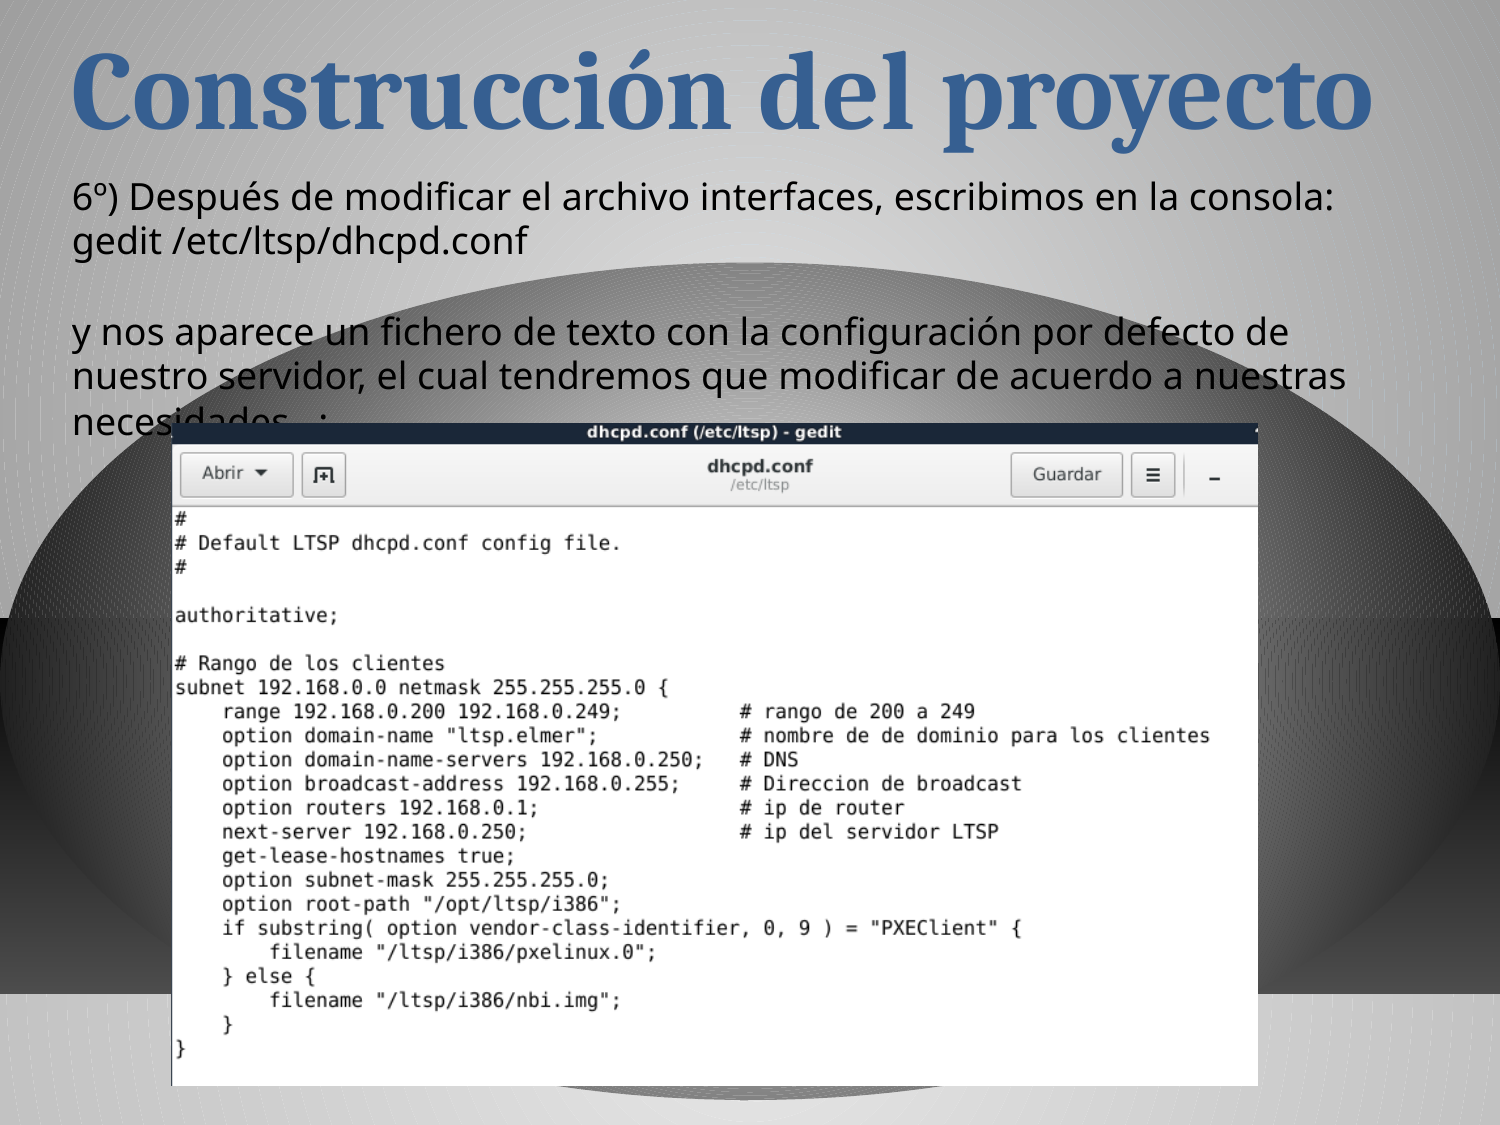

Construcción del proyecto
6º) Después de modificar el archivo interfaces, escribimos en la consola:
gedit /etc/ltsp/dhcpd.conf
y nos aparece un fichero de texto con la configuración por defecto de nuestro servidor, el cual tendremos que modificar de acuerdo a nuestras necesidades :